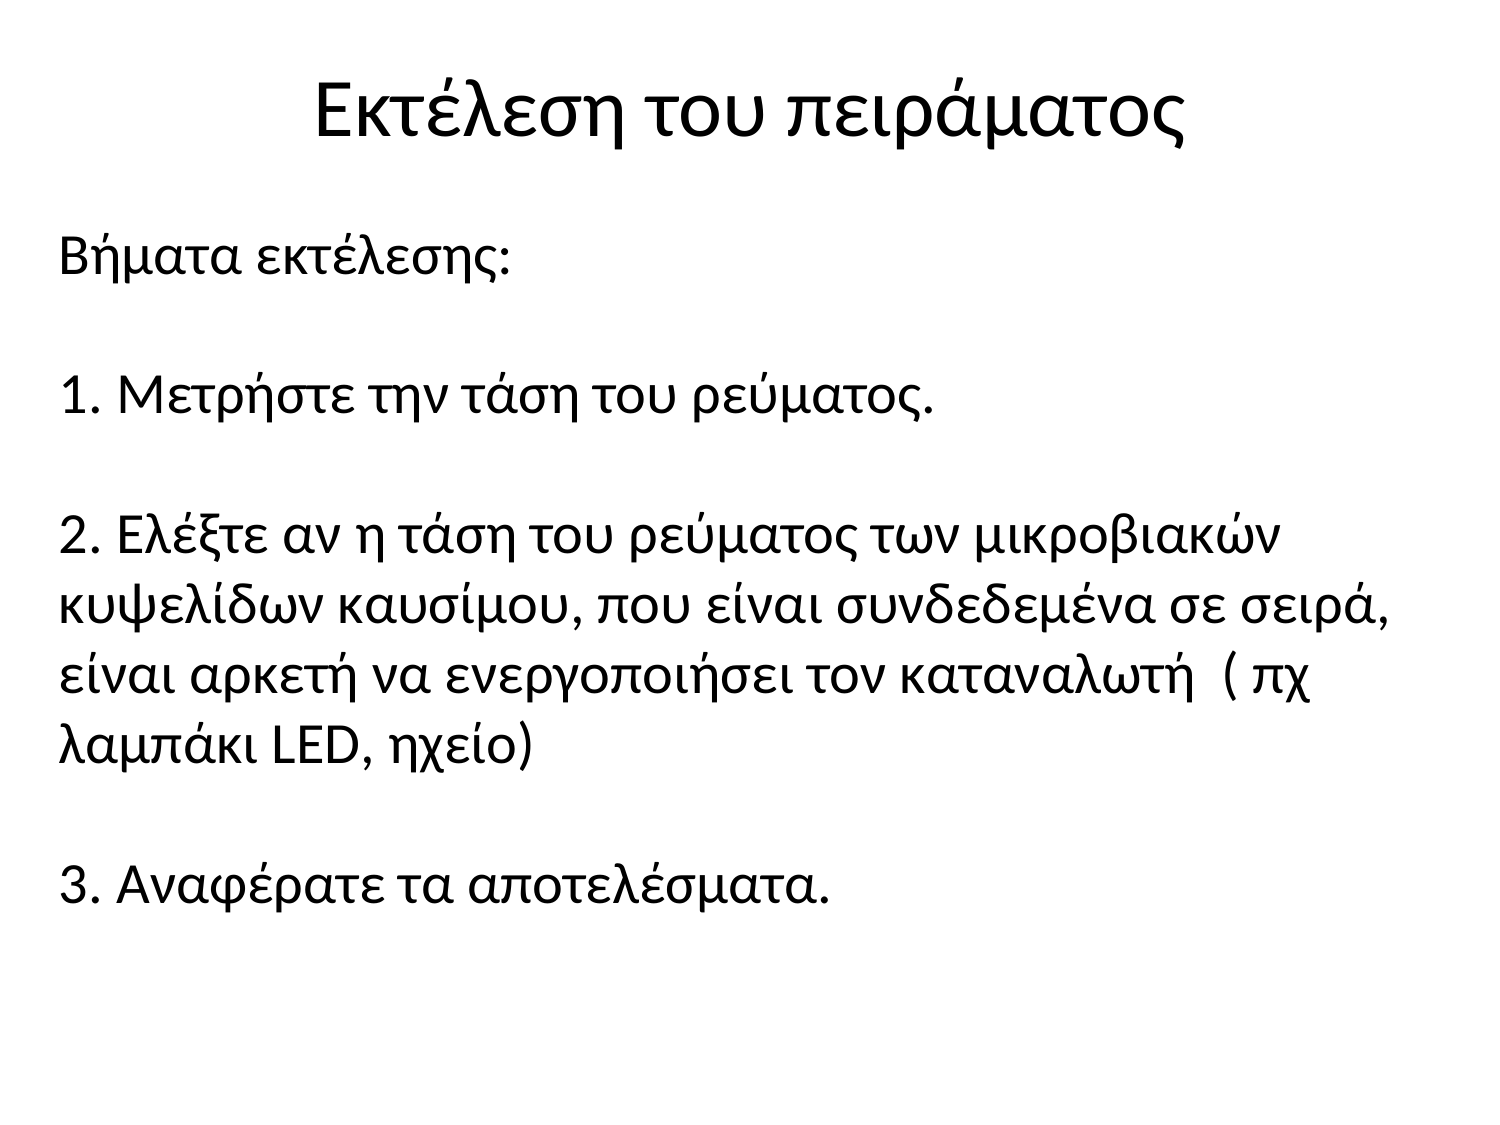

# Εκτέλεση του πειράματος
Βήματα εκτέλεσης:
1. Μετρήστε την τάση του ρεύματος.
2. Ελέξτε αν η τάση του ρεύματος των μικροβιακών κυψελίδων καυσίμου, που είναι συνδεδεμένα σε σειρά, είναι αρκετή να ενεργοποιήσει τον καταναλωτή ( πχ λαμπάκι LED, ηχείο)
3. Αναφέρατε τα αποτελέσματα.